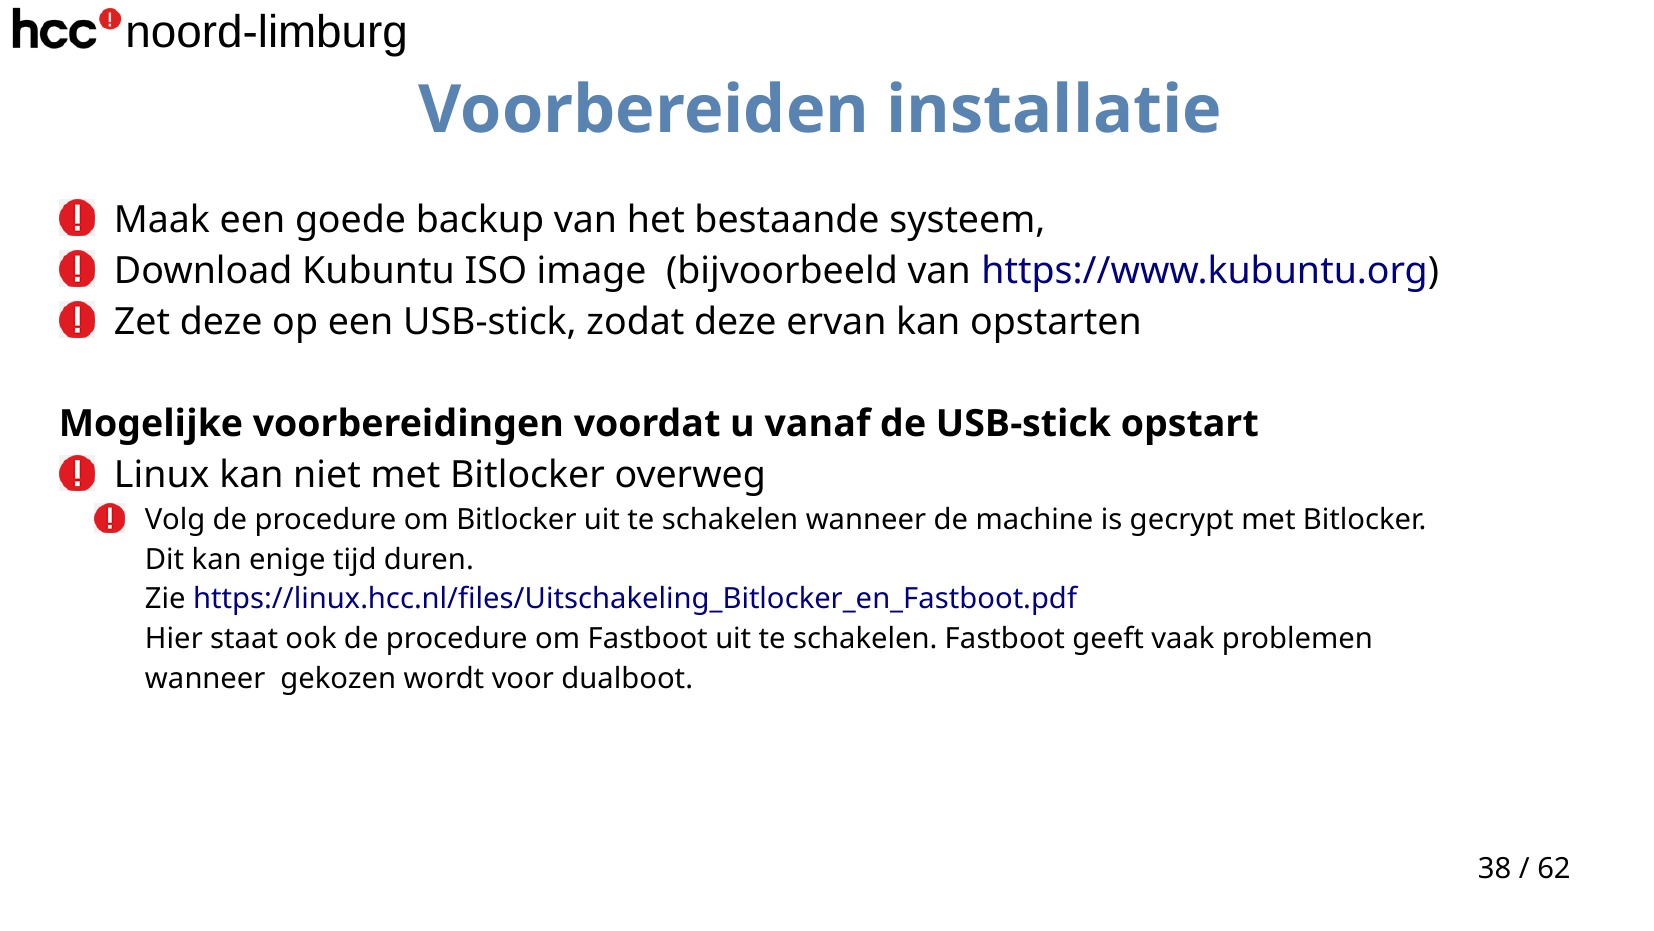

# Voorbereiden installatie
 Maak een goede backup van het bestaande systeem,
 Download Kubuntu ISO image (bijvoorbeeld van https://www.kubuntu.org)
 Zet deze op een USB-stick, zodat deze ervan kan opstarten
Mogelijke voorbereidingen voordat u vanaf de USB-stick opstart
 Linux kan niet met Bitlocker overweg
 Volg de procedure om Bitlocker uit te schakelen wanneer de machine is gecrypt met Bitlocker.
 Dit kan enige tijd duren.
 Zie https://linux.hcc.nl/files/Uitschakeling_Bitlocker_en_Fastboot.pdf
 Hier staat ook de procedure om Fastboot uit te schakelen. Fastboot geeft vaak problemen
 wanneer gekozen wordt voor dualboot.
38